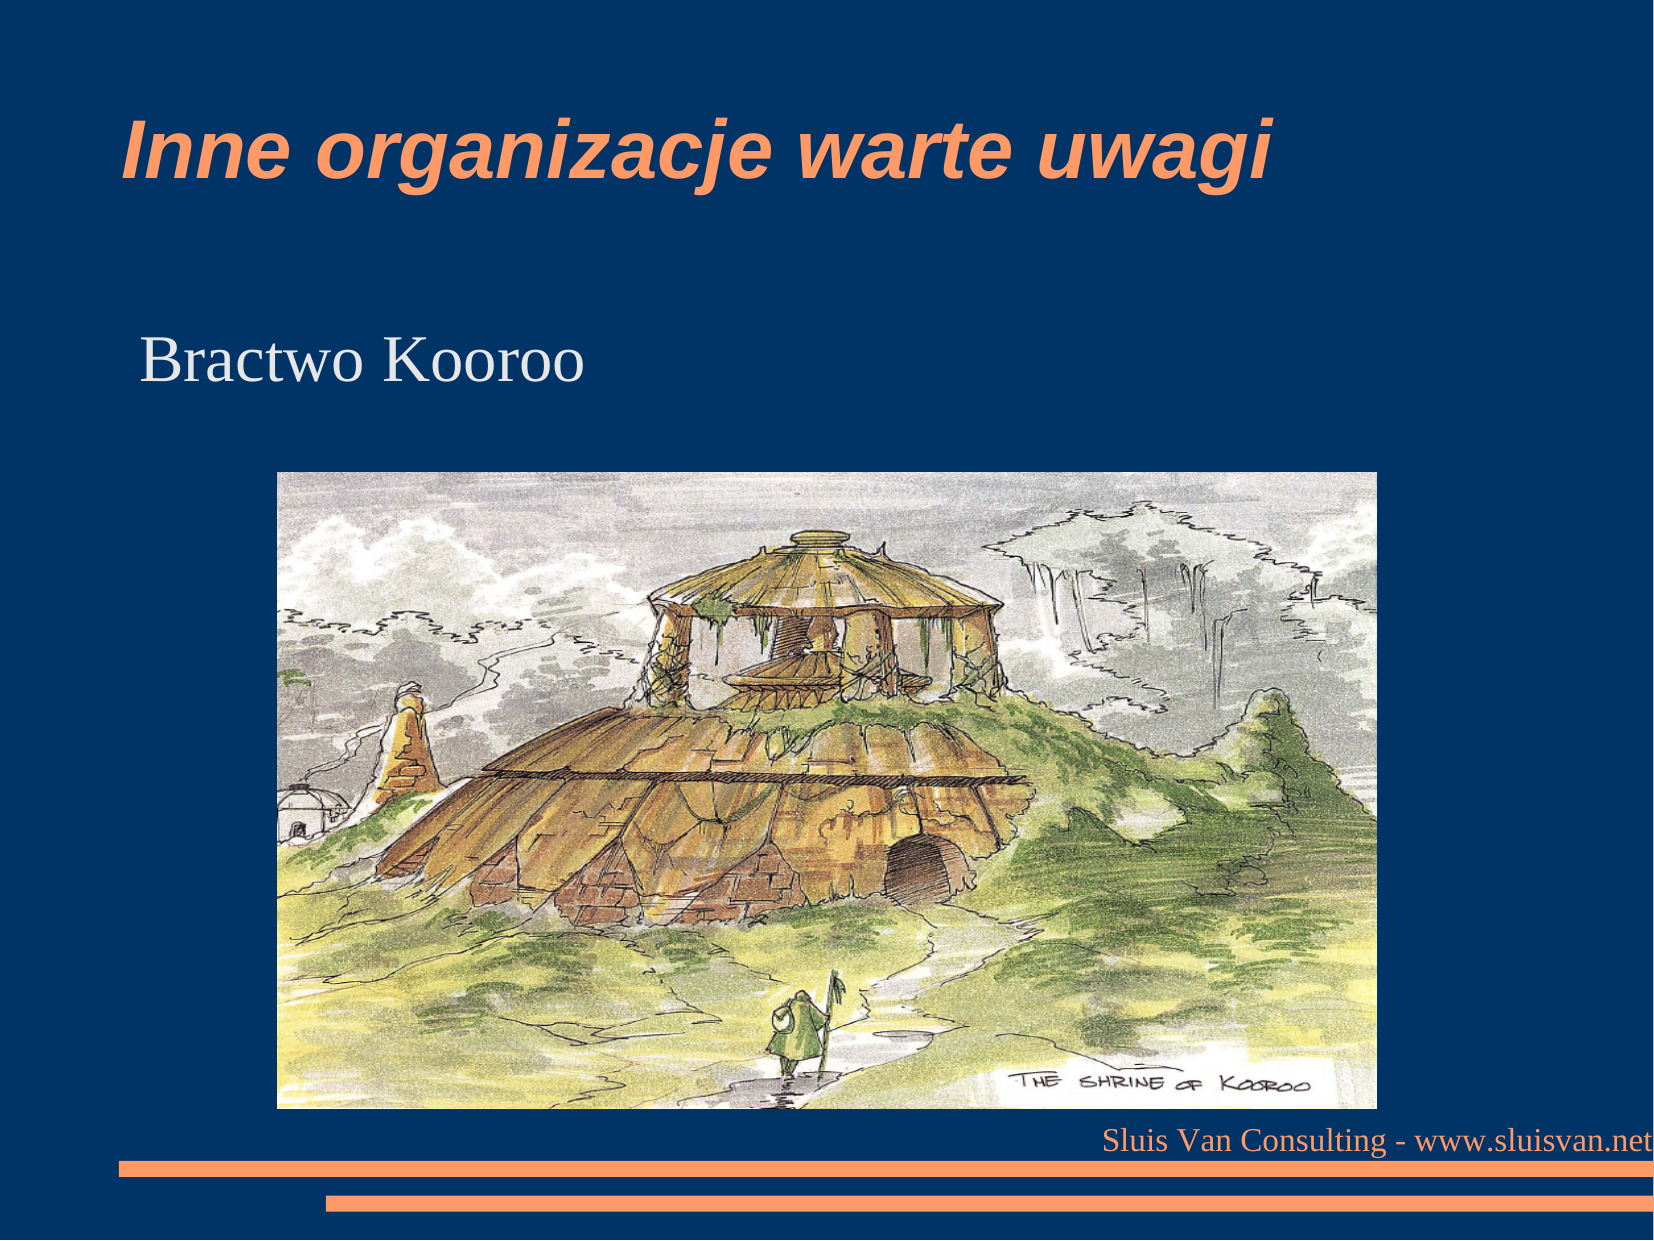

# Inne organizacje warte uwagi
Bractwo Kooroo
Sluis Van Consulting - www.sluisvan.net